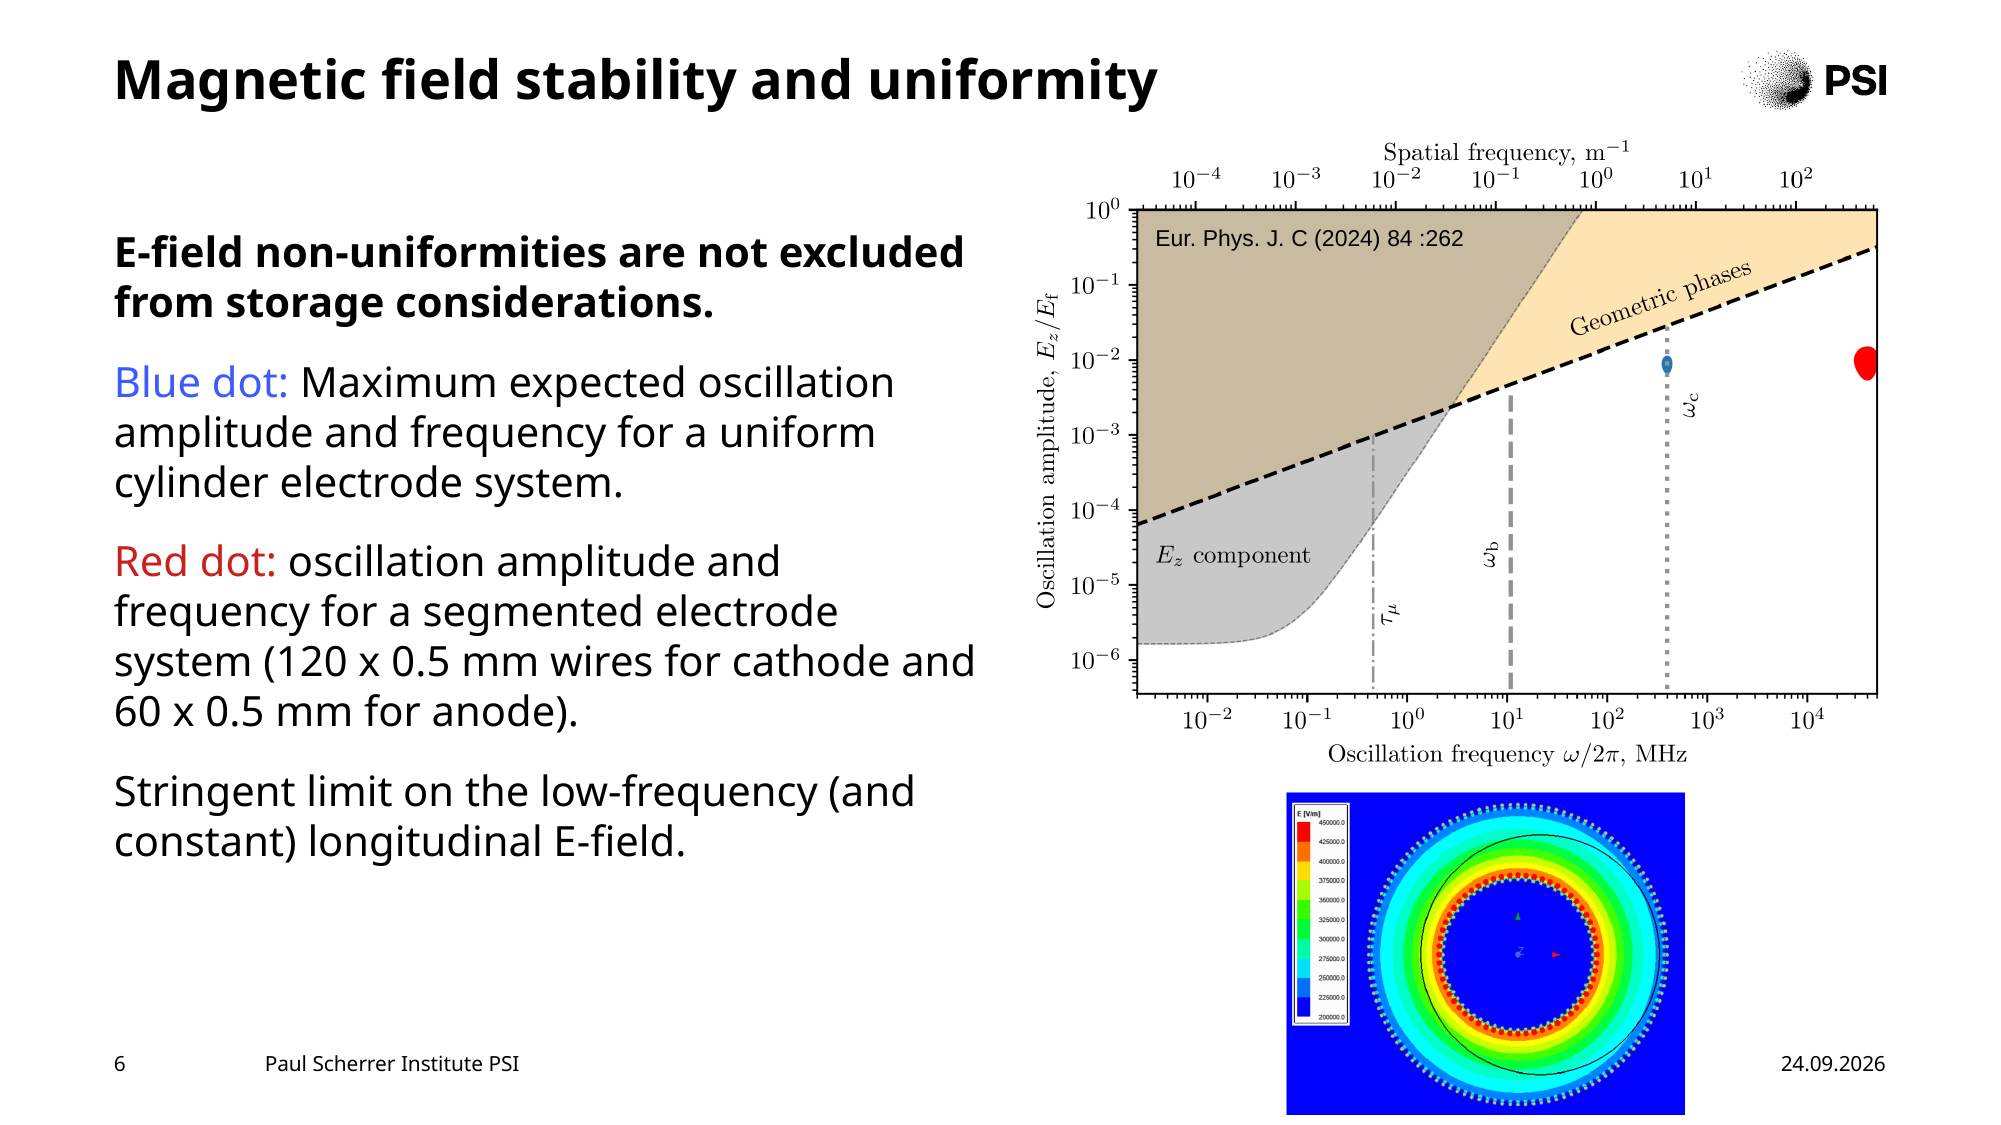

# Magnetic field stability and uniformity
Eur. Phys. J. C (2024) 84 :262
E-field non-uniformities are not excluded from storage considerations.
Blue dot: Maximum expected oscillation amplitude and frequency for a uniform cylinder electrode system.
Red dot: oscillation amplitude and frequency for a segmented electrode system (120 x 0.5 mm wires for cathode and 60 x 0.5 mm for anode).
Stringent limit on the low-frequency (and constant) longitudinal E-field.
6
Paul Scherrer Institute PSI